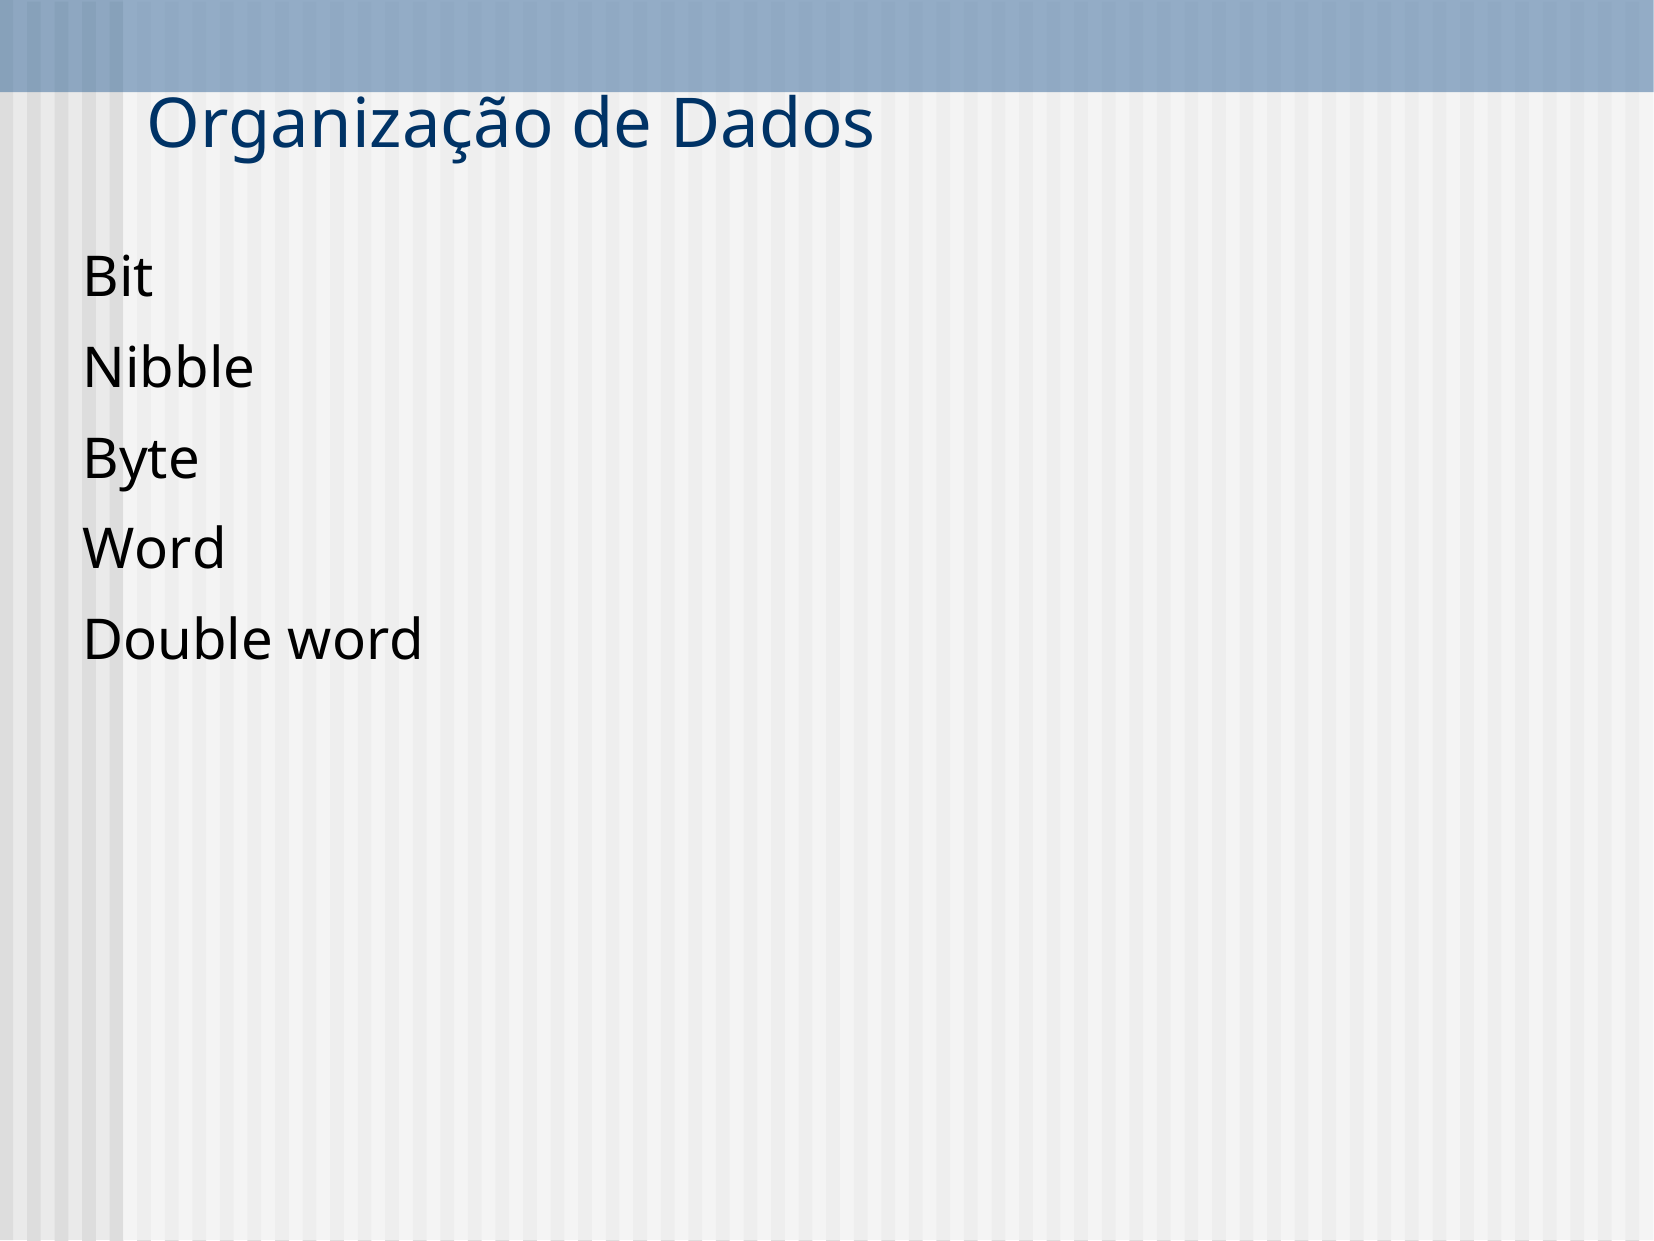

# Organização de Dados
Bit
Nibble
Byte
Word
Double word